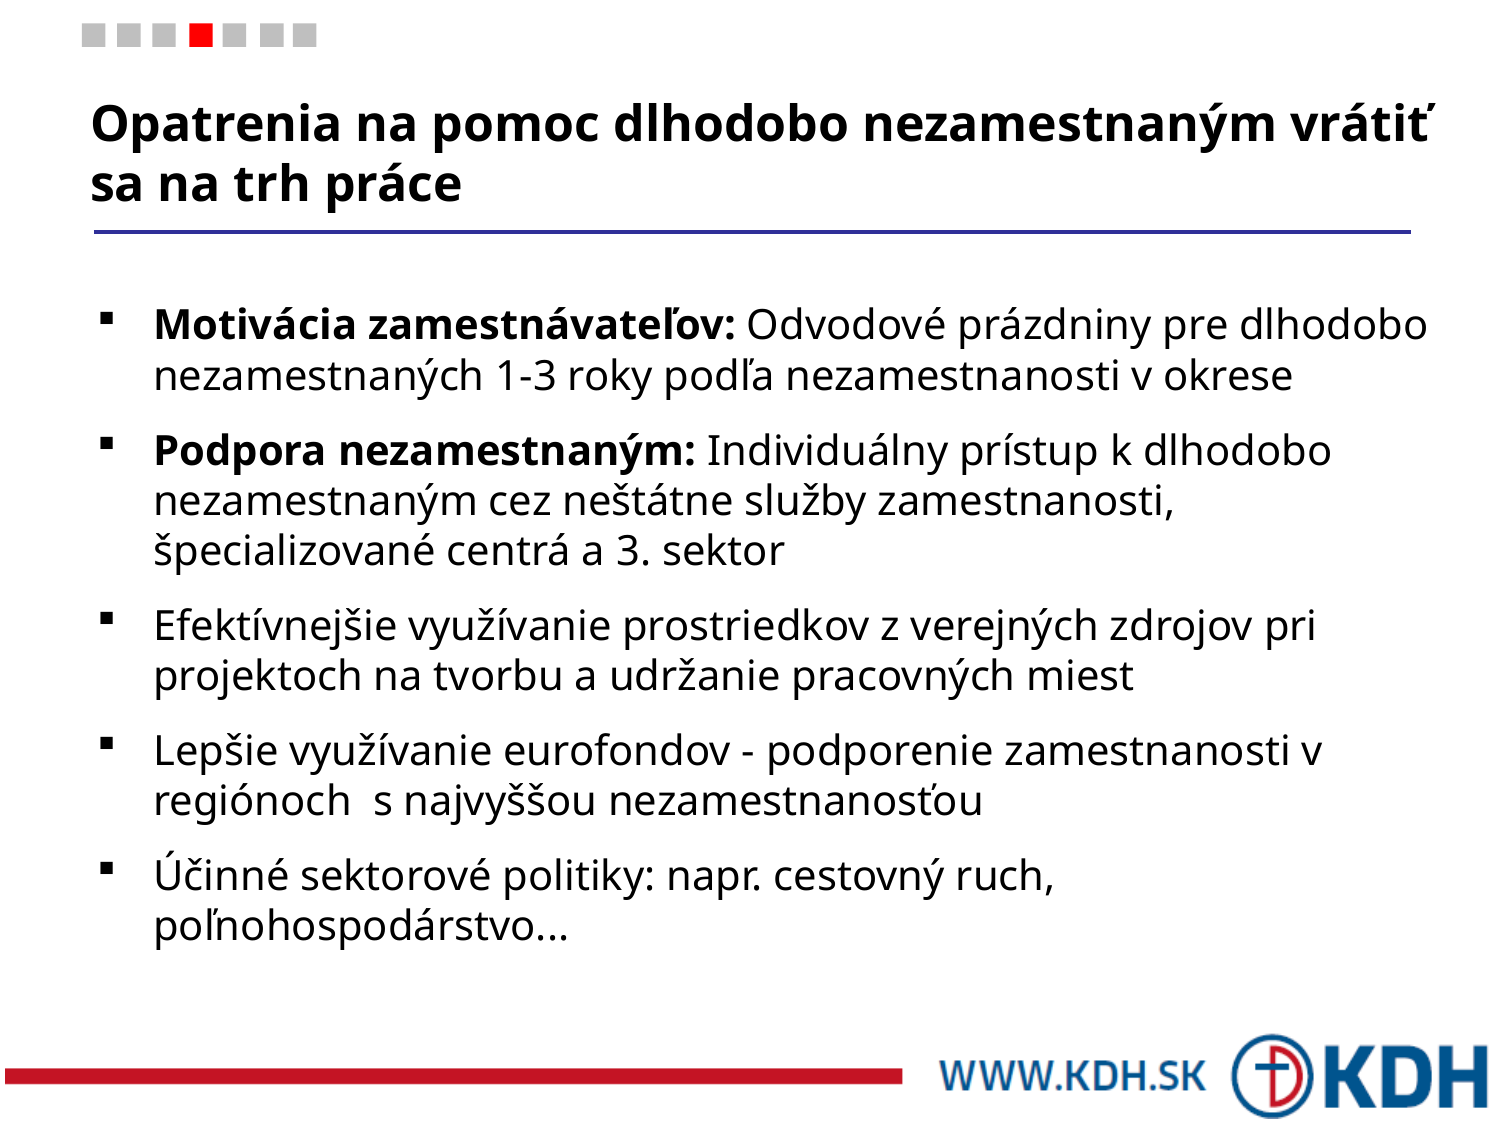

# Opatrenia na pomoc dlhodobo nezamestnaným vrátiť sa na trh práce
Motivácia zamestnávateľov: Odvodové prázdniny pre dlhodobo nezamestnaných 1-3 roky podľa nezamestnanosti v okrese
Podpora nezamestnaným: Individuálny prístup k dlhodobo nezamestnaným cez neštátne služby zamestnanosti, špecializované centrá a 3. sektor
Efektívnejšie využívanie prostriedkov z verejných zdrojov pri projektoch na tvorbu a udržanie pracovných miest
Lepšie využívanie eurofondov - podporenie zamestnanosti v regiónoch s najvyššou nezamestnanosťou
Účinné sektorové politiky: napr. cestovný ruch, poľnohospodárstvo...